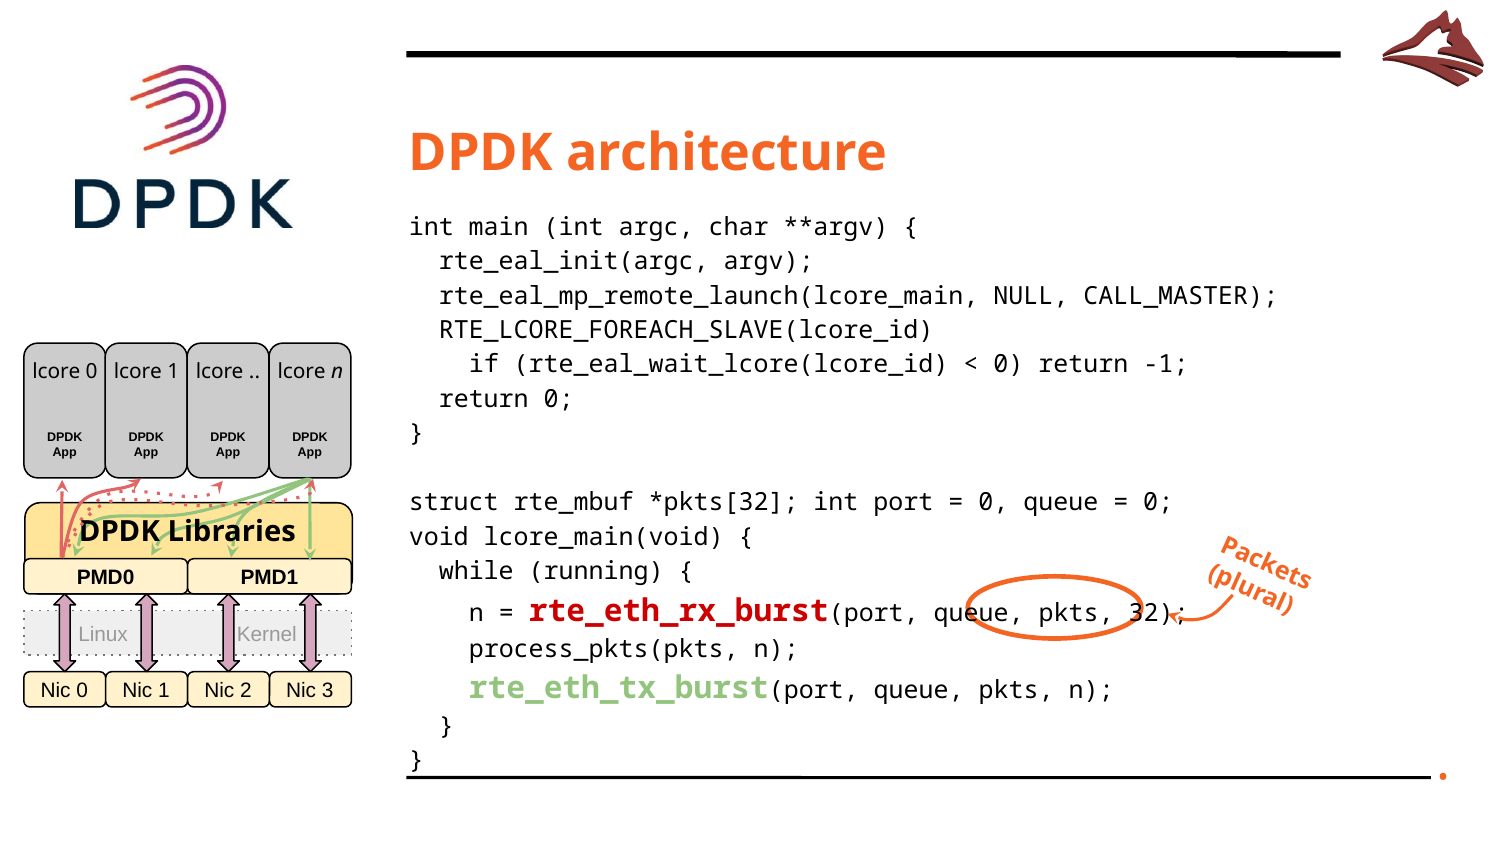

DPDK architecture
# int main (int argc, char **argv) {
 rte_eal_init(argc, argv);
 rte_eal_mp_remote_launch(lcore_main, NULL, CALL_MASTER);
 RTE_LCORE_FOREACH_SLAVE(lcore_id)
 if (rte_eal_wait_lcore(lcore_id) < 0) return -1;
 return 0;
}
struct rte_mbuf *pkts[32]; int port = 0, queue = 0;
void lcore_main(void) {
 while (running) {
 n = rte_eth_rx_burst(port, queue, pkts, 32);
 process_pkts(pkts, n);
 rte_eth_tx_burst(port, queue, pkts, n);
 }
}
lcore 0
DPDK App
lcore 1
DPDK App
lcore ..
DPDK App
lcore n
DPDK App
DPDK Libraries
PMD0
PMD1
Linux Kernel
Nic 0
Nic 1
Nic 2
Nic 3
Packets
(plural)
•